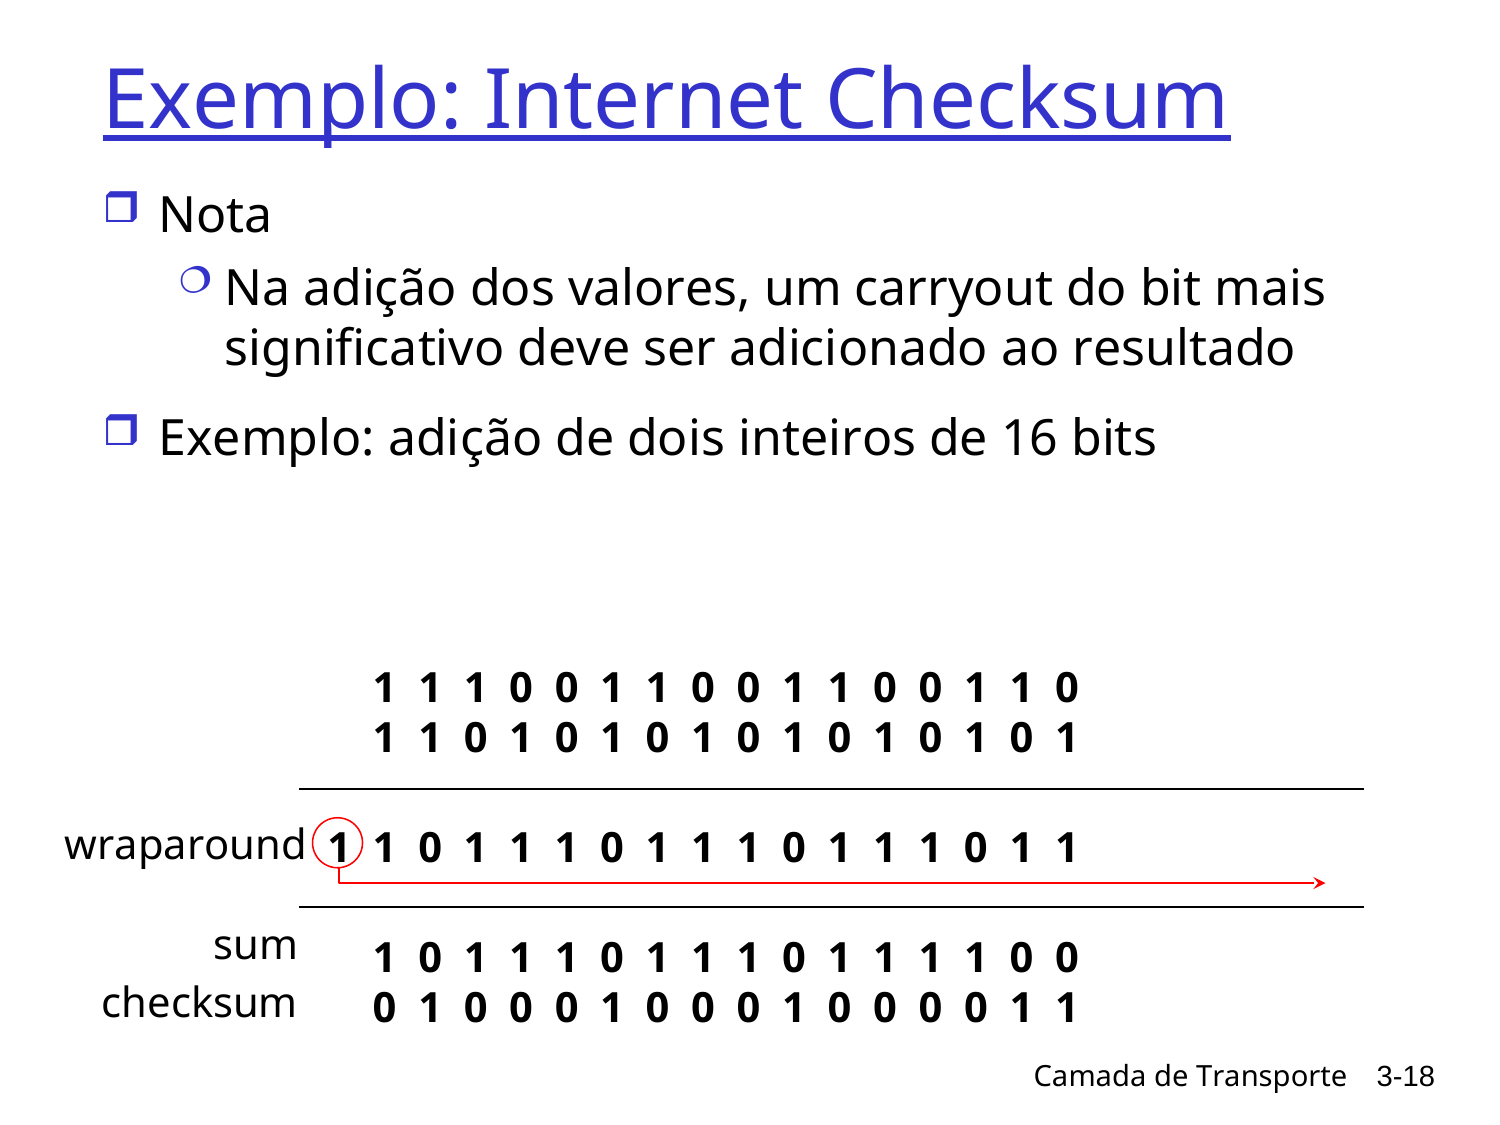

# Exemplo: Internet Checksum
Nota
Na adição dos valores, um carryout do bit mais significativo deve ser adicionado ao resultado
Exemplo: adição de dois inteiros de 16 bits
1 1 1 1 0 0 1 1 0 0 1 1 0 0 1 1 0
1 1 1 0 1 0 1 0 1 0 1 0 1 0 1 0 1
1 1 0 1 1 1 0 1 1 1 0 1 1 1 0 1 1
1 1 0 1 1 1 0 1 1 1 0 1 1 1 1 0 0
1 0 1 0 0 0 1 0 0 0 1 0 0 0 0 1 1
wraparound
sum
checksum
Camada de Transporte